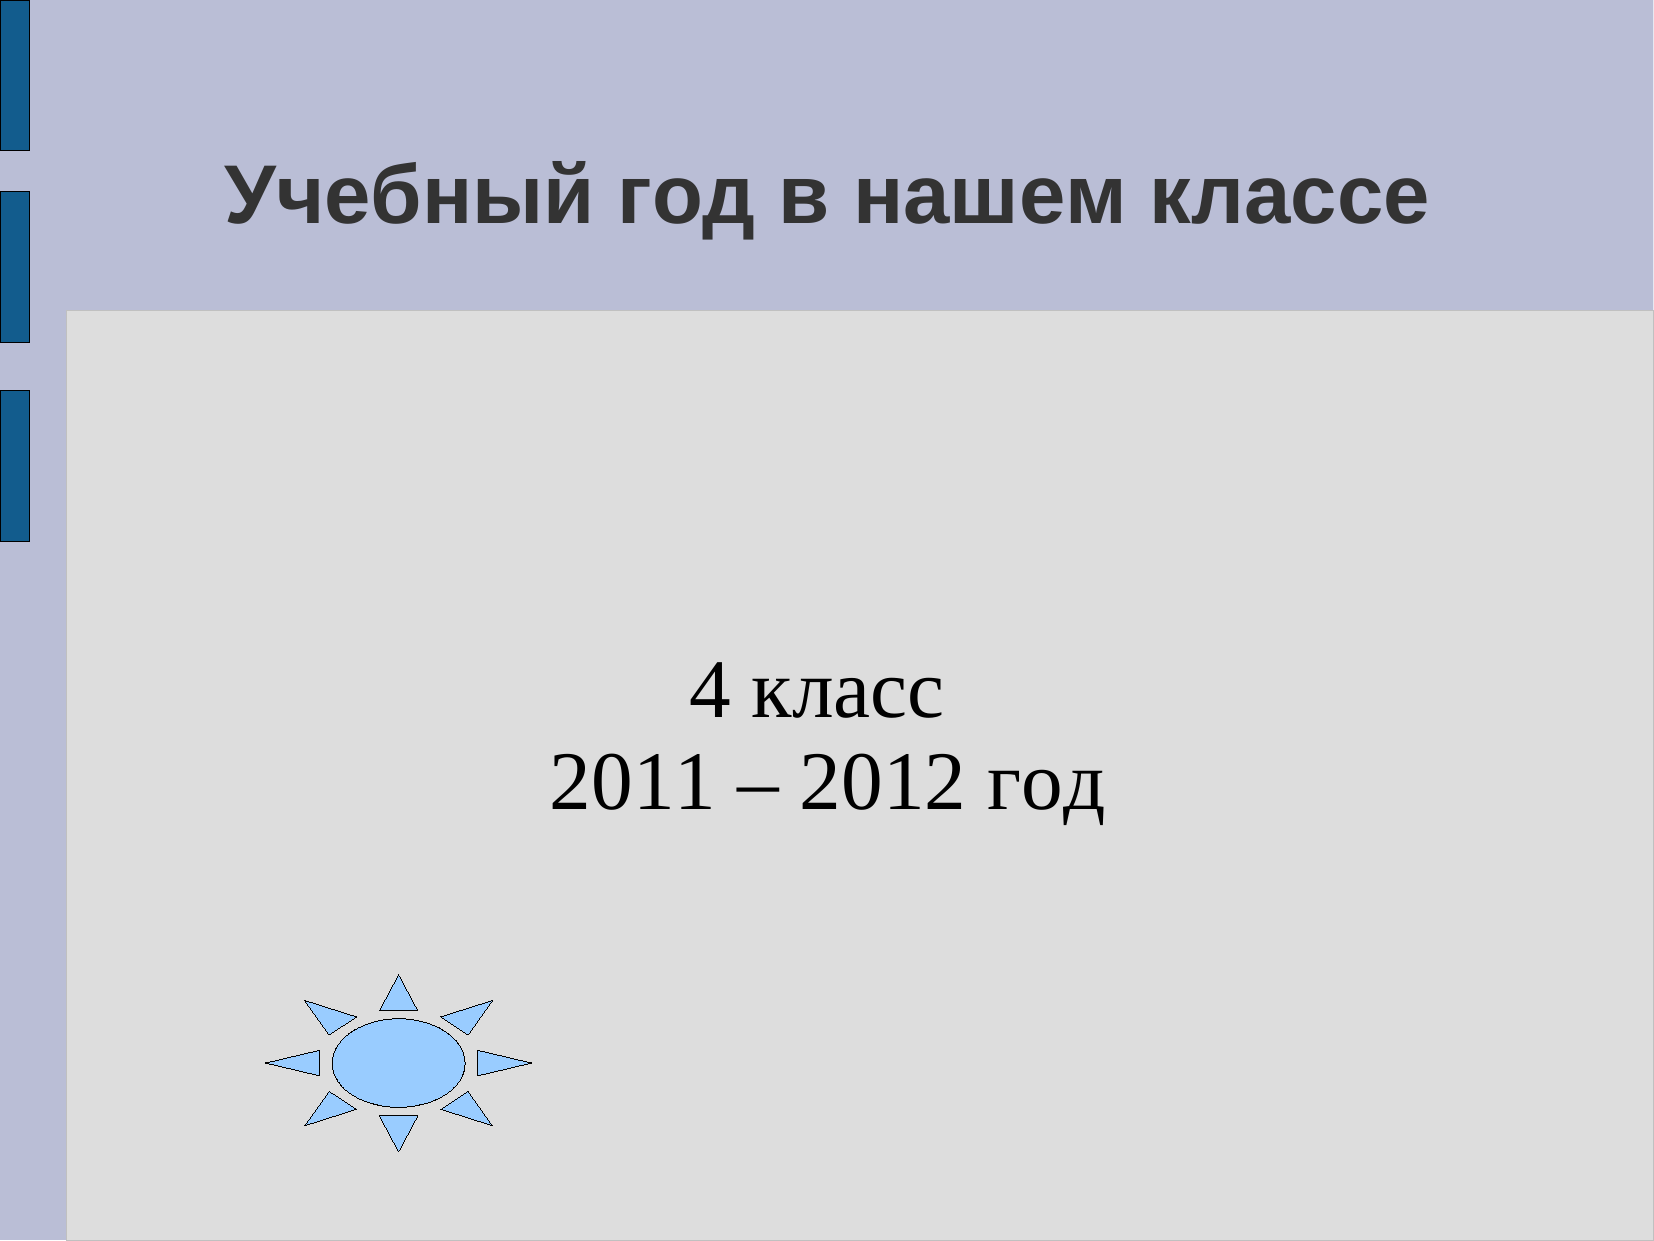

# Учебный год в нашем классе
4 класс
2011 – 2012 год